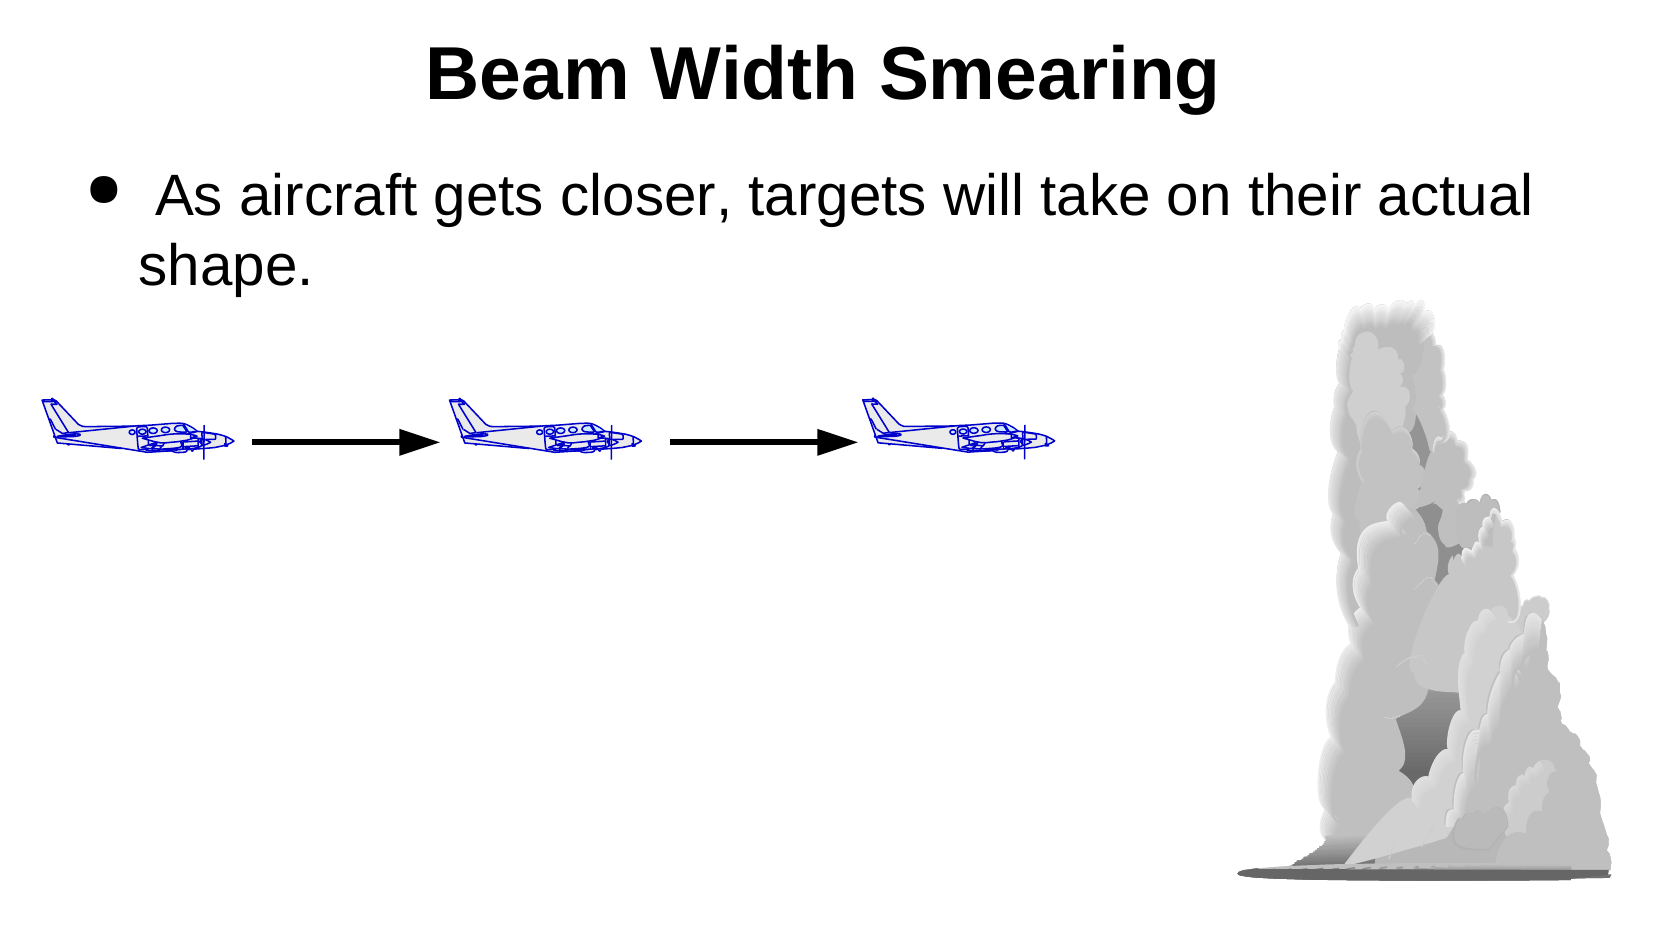

# Beam Width Smearing
 As aircraft gets closer, targets will take on their actual shape.